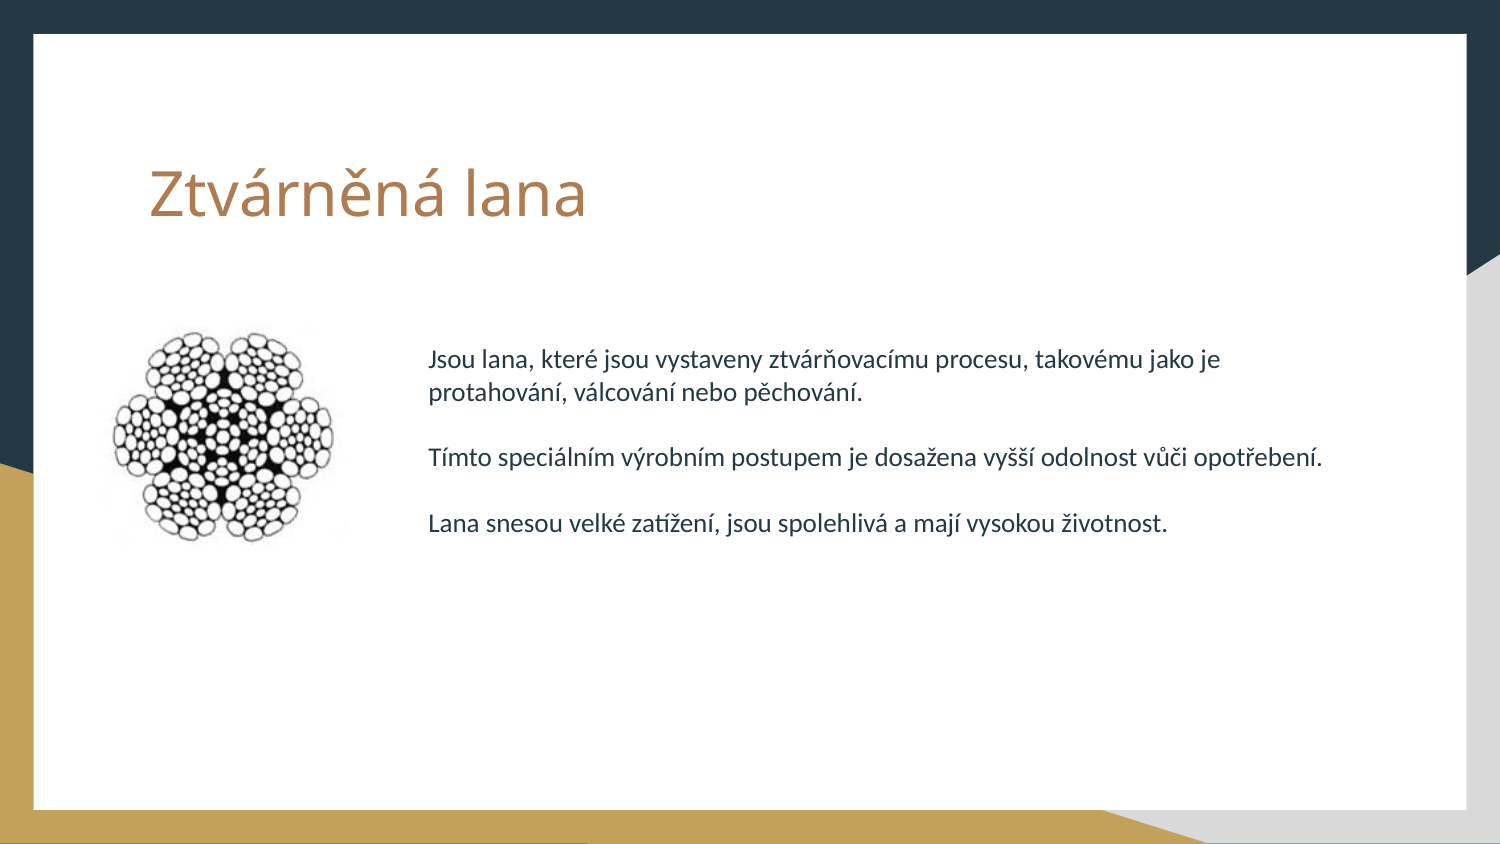

# Ztvárněná lana
Jsou lana, které jsou vystaveny ztvárňovacímu procesu, takovému jako je protahování, válcování nebo pěchování.
Tímto speciálním výrobním postupem je dosažena vyšší odolnost vůči opotřebení.
Lana snesou velké zatížení, jsou spolehlivá a mají vysokou životnost.